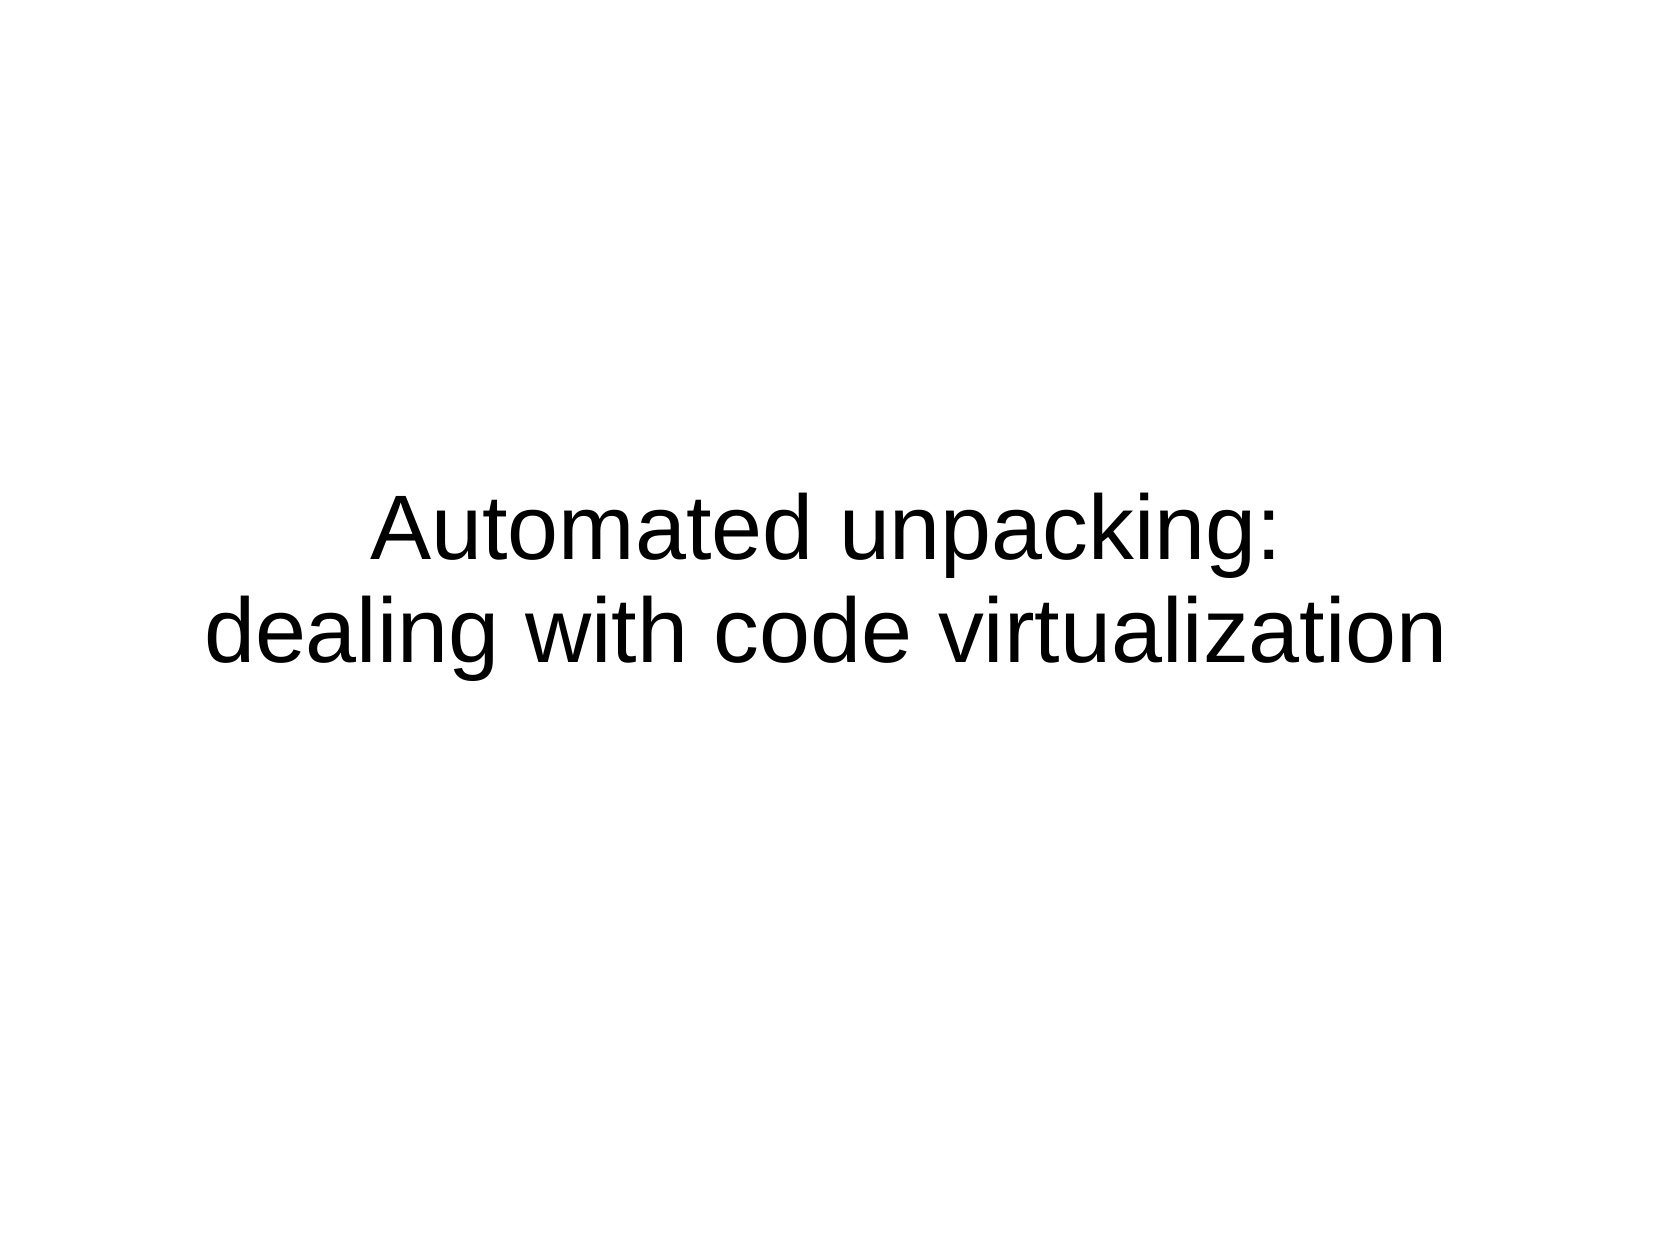

# Automated unpacking:
dealing with code virtualization